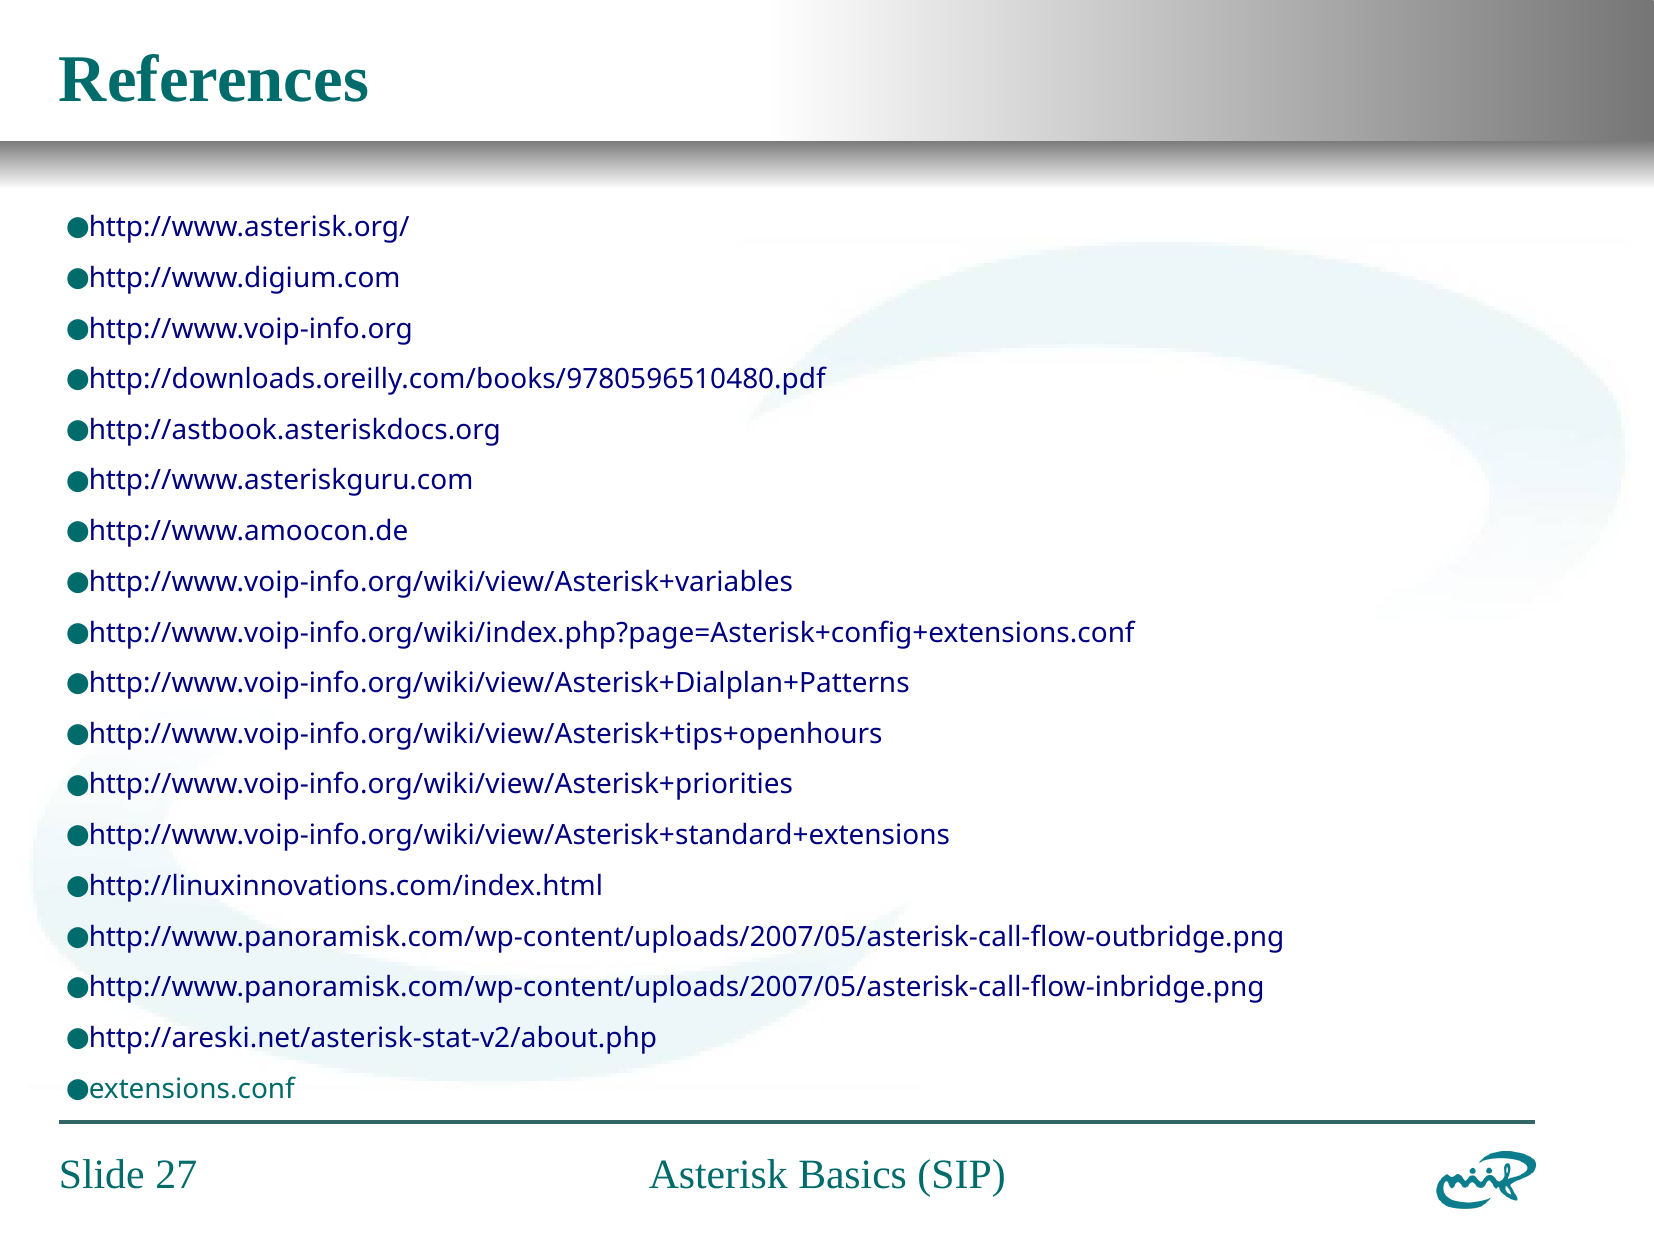

# References
http://www.asterisk.org/
http://www.digium.com
http://www.voip-info.org
http://downloads.oreilly.com/books/9780596510480.pdf
http://astbook.asteriskdocs.org
http://www.asteriskguru.com
http://www.amoocon.de
http://www.voip-info.org/wiki/view/Asterisk+variables
http://www.voip-info.org/wiki/index.php?page=Asterisk+config+extensions.conf
http://www.voip-info.org/wiki/view/Asterisk+Dialplan+Patterns
http://www.voip-info.org/wiki/view/Asterisk+tips+openhours
http://www.voip-info.org/wiki/view/Asterisk+priorities
http://www.voip-info.org/wiki/view/Asterisk+standard+extensions
http://linuxinnovations.com/index.html
http://www.panoramisk.com/wp-content/uploads/2007/05/asterisk-call-flow-outbridge.png
http://www.panoramisk.com/wp-content/uploads/2007/05/asterisk-call-flow-inbridge.png
http://areski.net/asterisk-stat-v2/about.php
extensions.conf
27
Asterisk Basics (SIP)